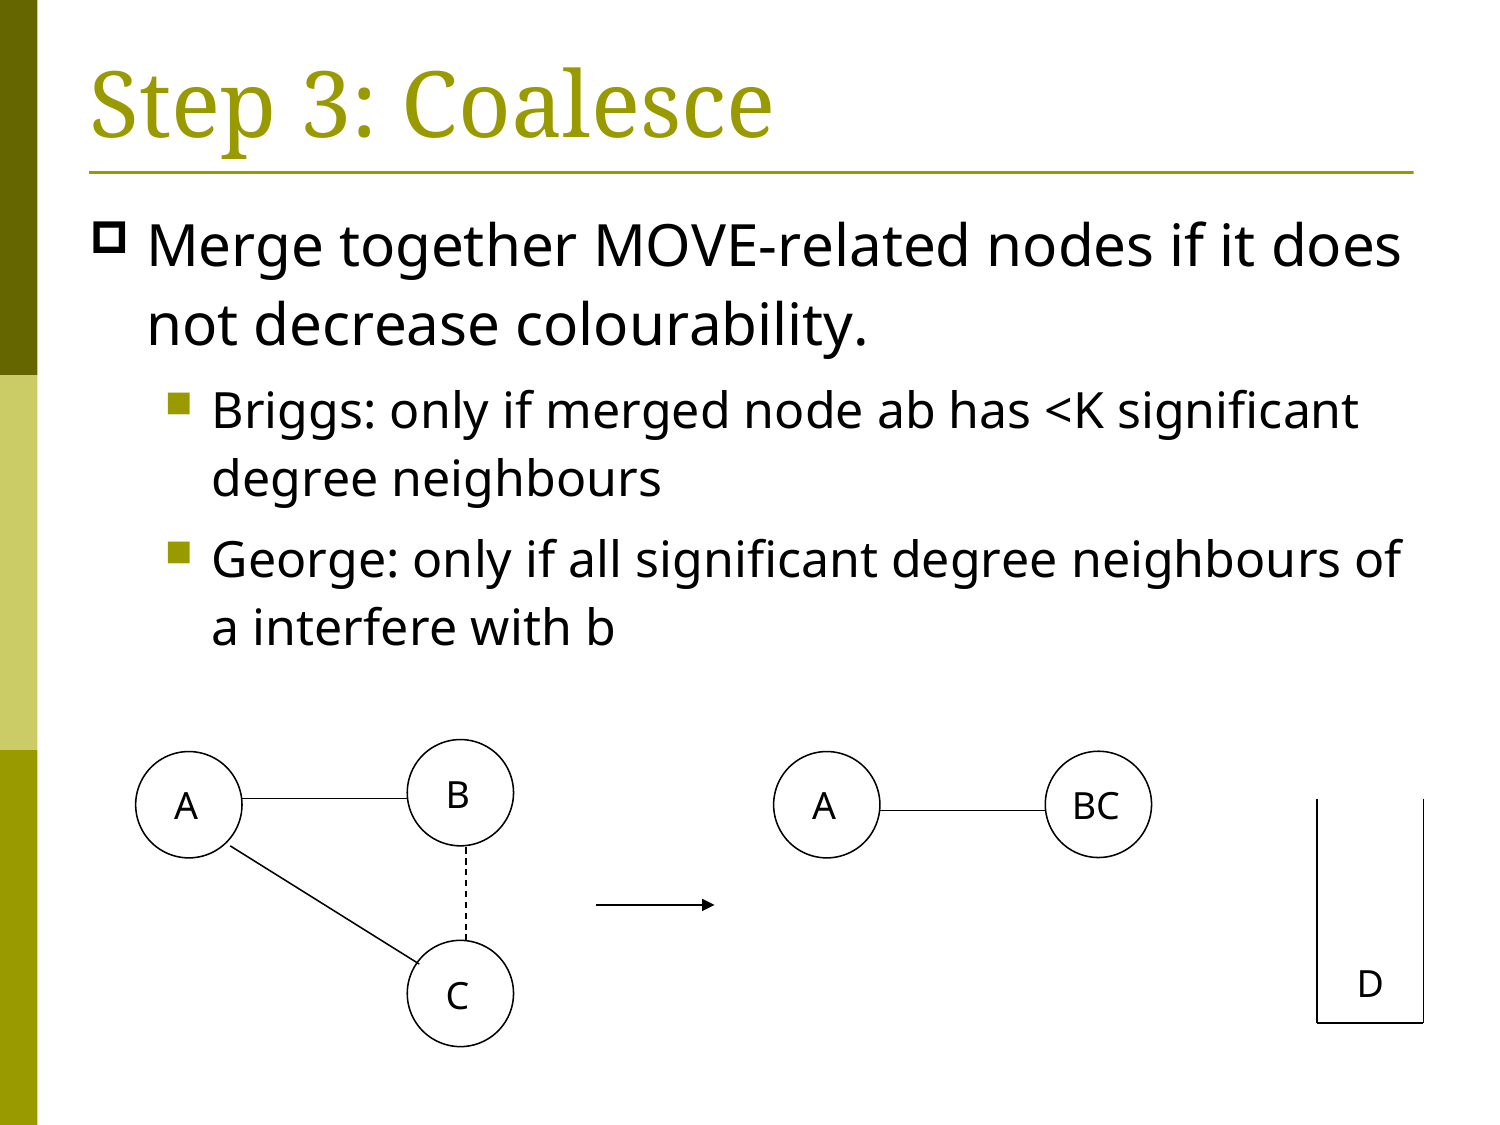

# Step 3: Coalesce
Merge together MOVE-related nodes if it does not decrease colourability.
Briggs: only if merged node ab has <K significant degree neighbours
George: only if all significant degree neighbours of a interfere with b
B
A
A
BC
D
C